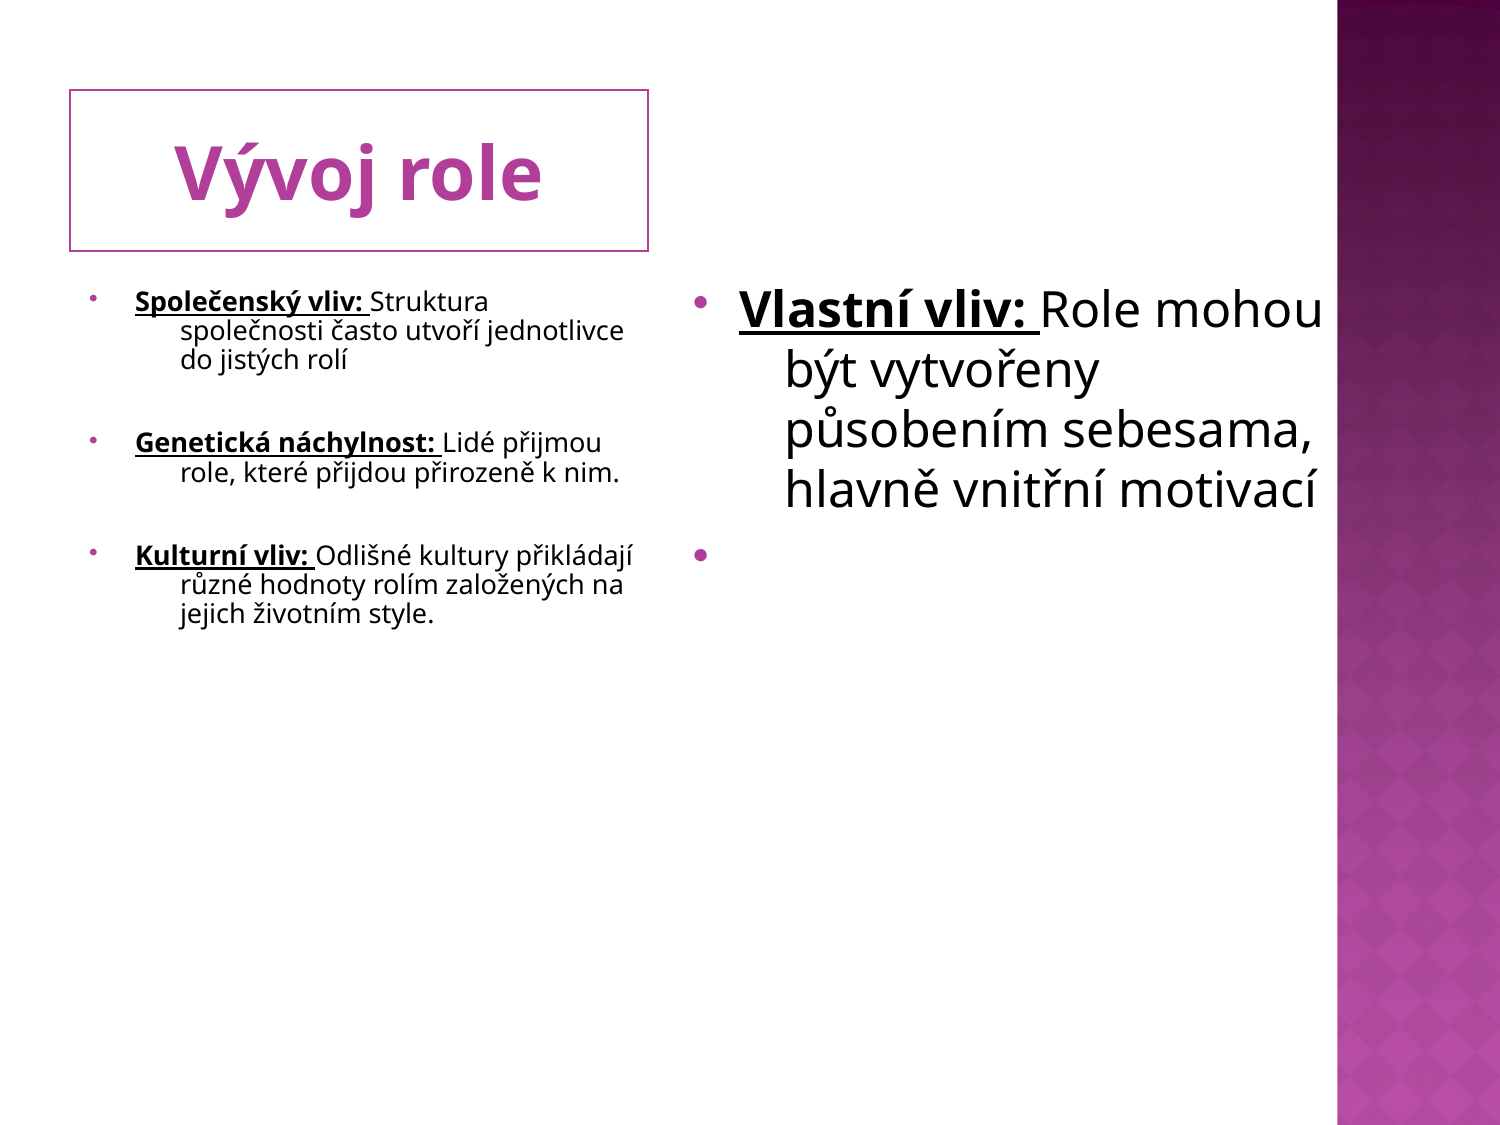

# Vývoj role
Vlastní vliv: Role mohou být vytvořeny působením sebesama, hlavně vnitřní motivací
Společenský vliv: Struktura společnosti často utvoří jednotlivce do jistých rolí
Genetická náchylnost: Lidé přijmou role, které přijdou přirozeně k nim.
Kulturní vliv: Odlišné kultury přikládají různé hodnoty rolím založených na jejich životním style.